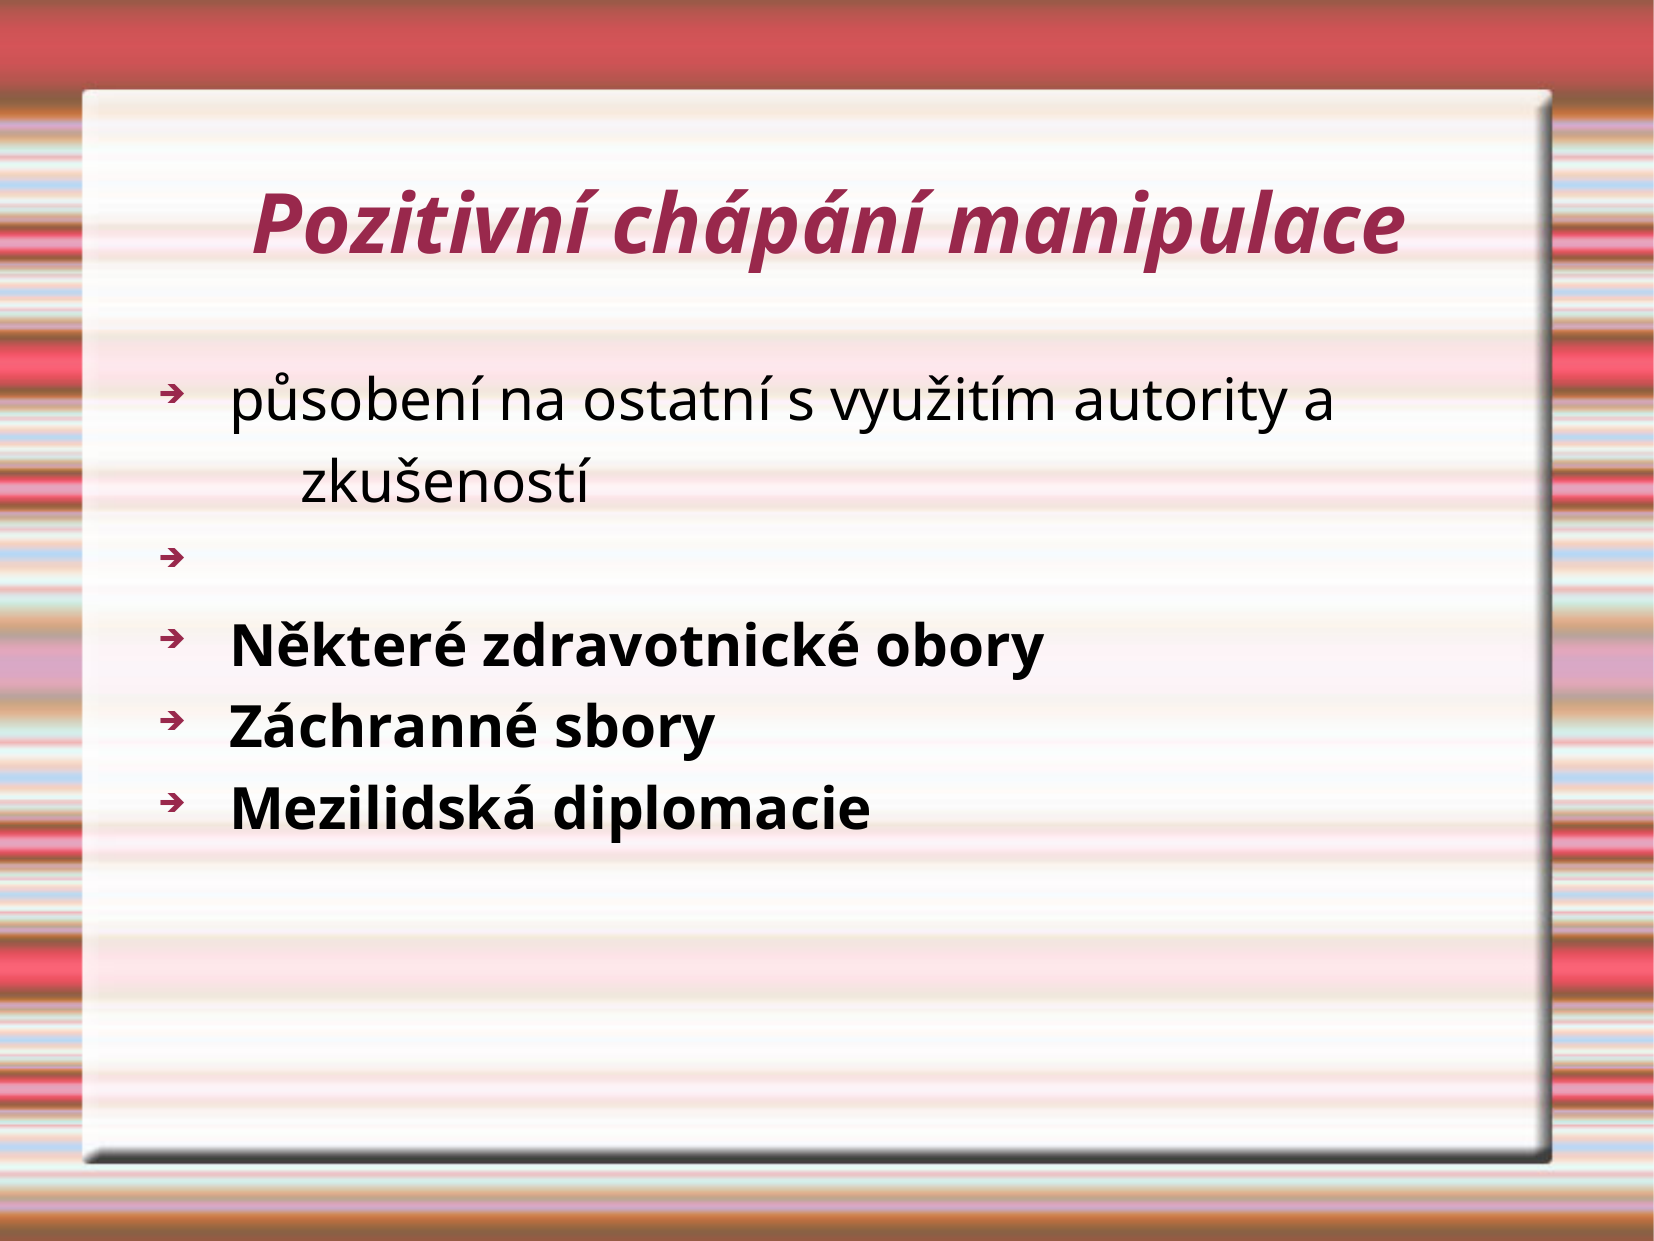

# Pozitivní chápání manipulace
působení na ostatní s využitím autority a zkušeností
Některé zdravotnické obory
Záchranné sbory
Mezilidská diplomacie